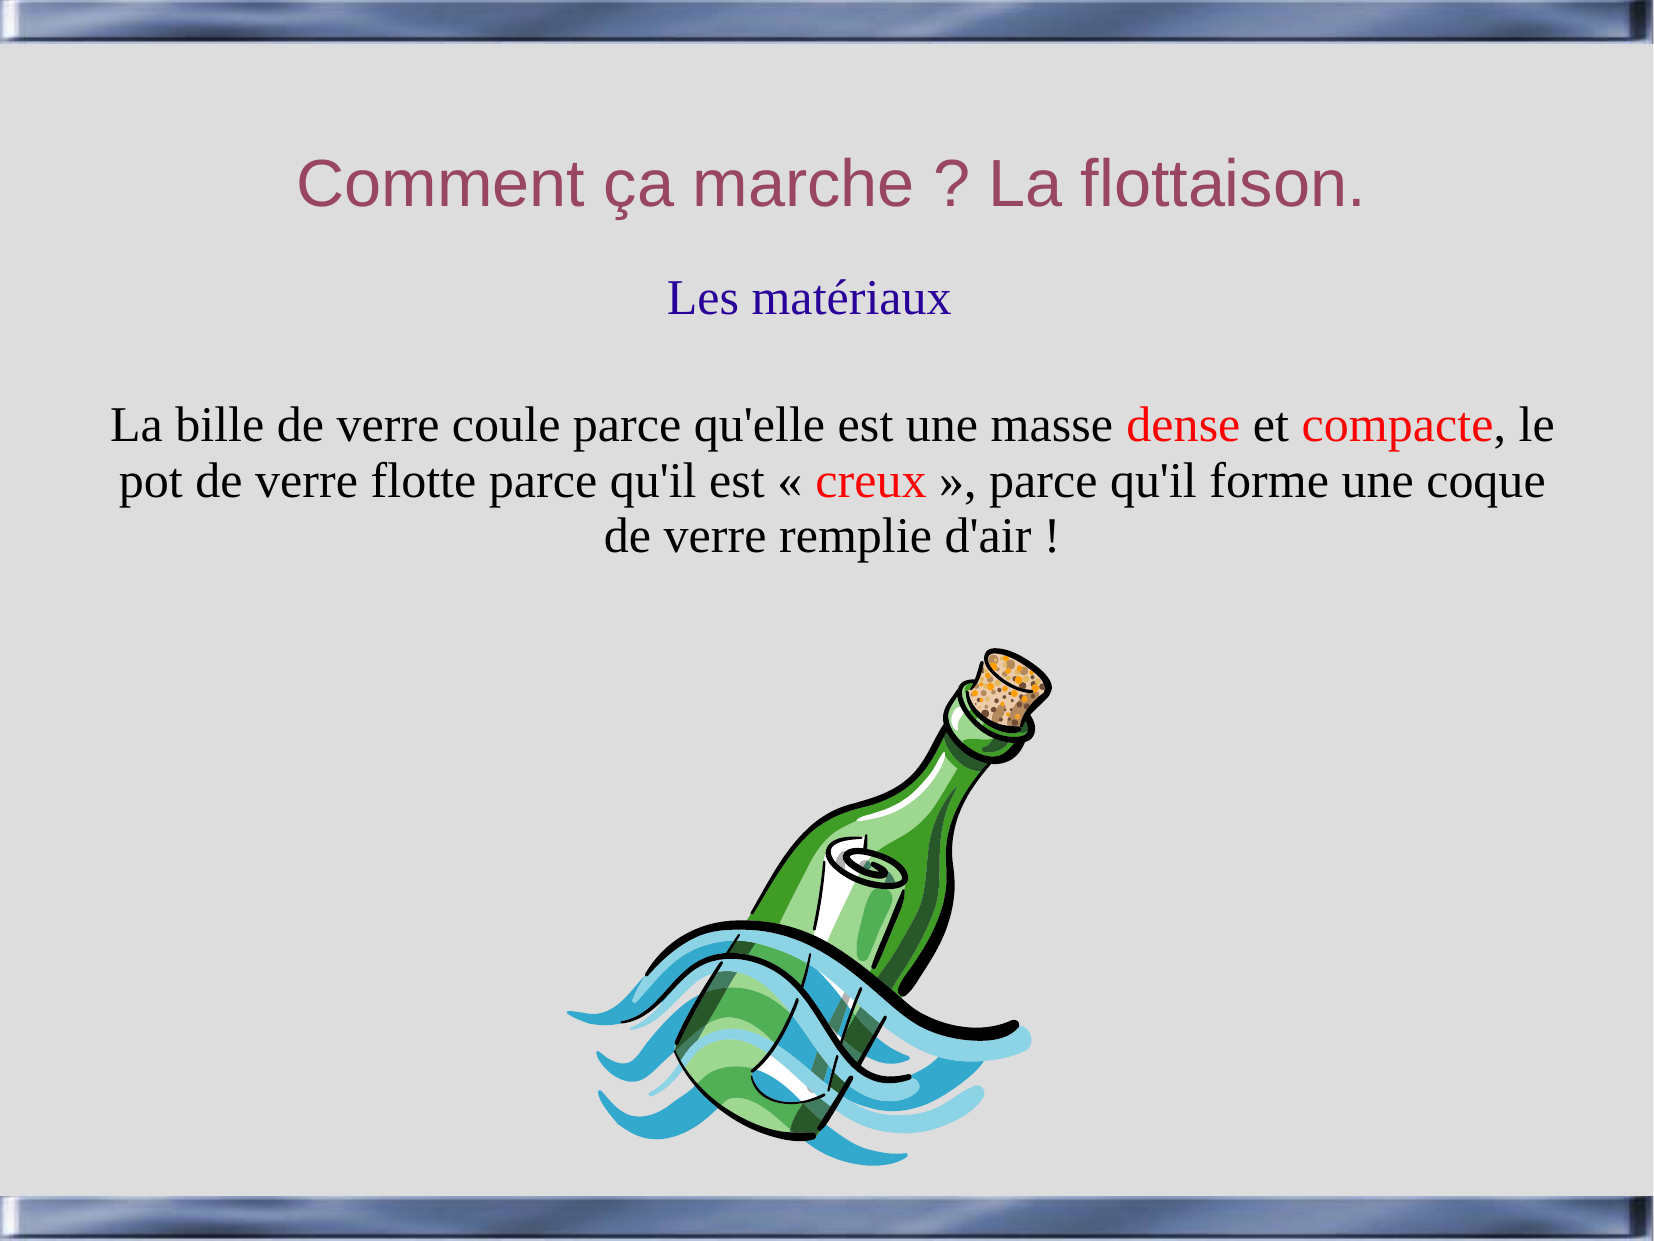

# Comment ça marche ? La flottaison.
Les matériaux
La bille de verre coule parce qu'elle est une masse dense et compacte, le pot de verre flotte parce qu'il est « creux », parce qu'il forme une coque de verre remplie d'air !